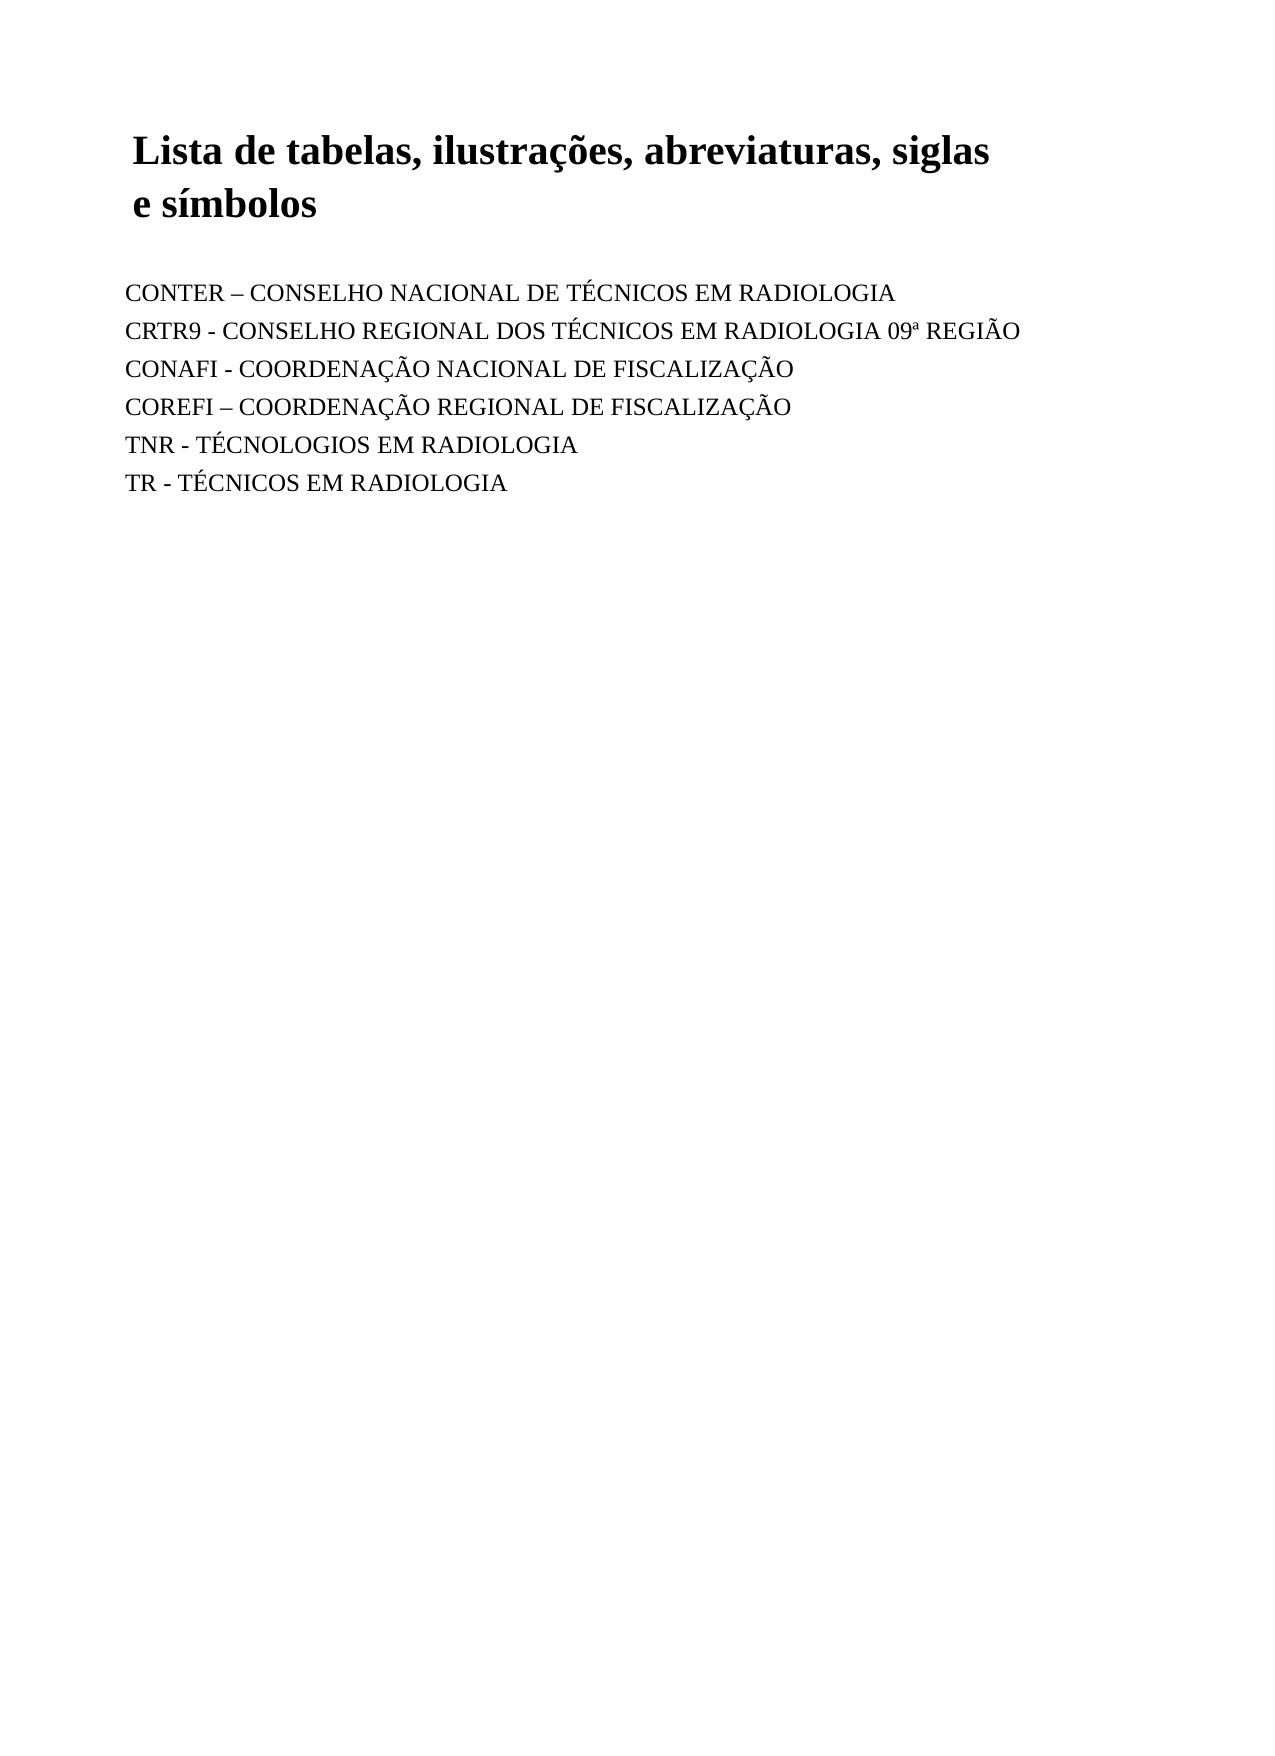

Lista de tabelas, ilustrações, abreviaturas, siglas e símbolos
CONTER – CONSELHO NACIONAL DE TÉCNICOS EM RADIOLOGIA
CRTR9 - CONSELHO REGIONAL DOS TÉCNICOS EM RADIOLOGIA 09ª REGIÃO CONAFI - COORDENAÇÃO NACIONAL DE FISCALIZAÇÃO
COREFI – COORDENAÇÃO REGIONAL DE FISCALIZAÇÃO TNR - TÉCNOLOGIOS EM RADIOLOGIA
TR - TÉCNICOS EM RADIOLOGIA